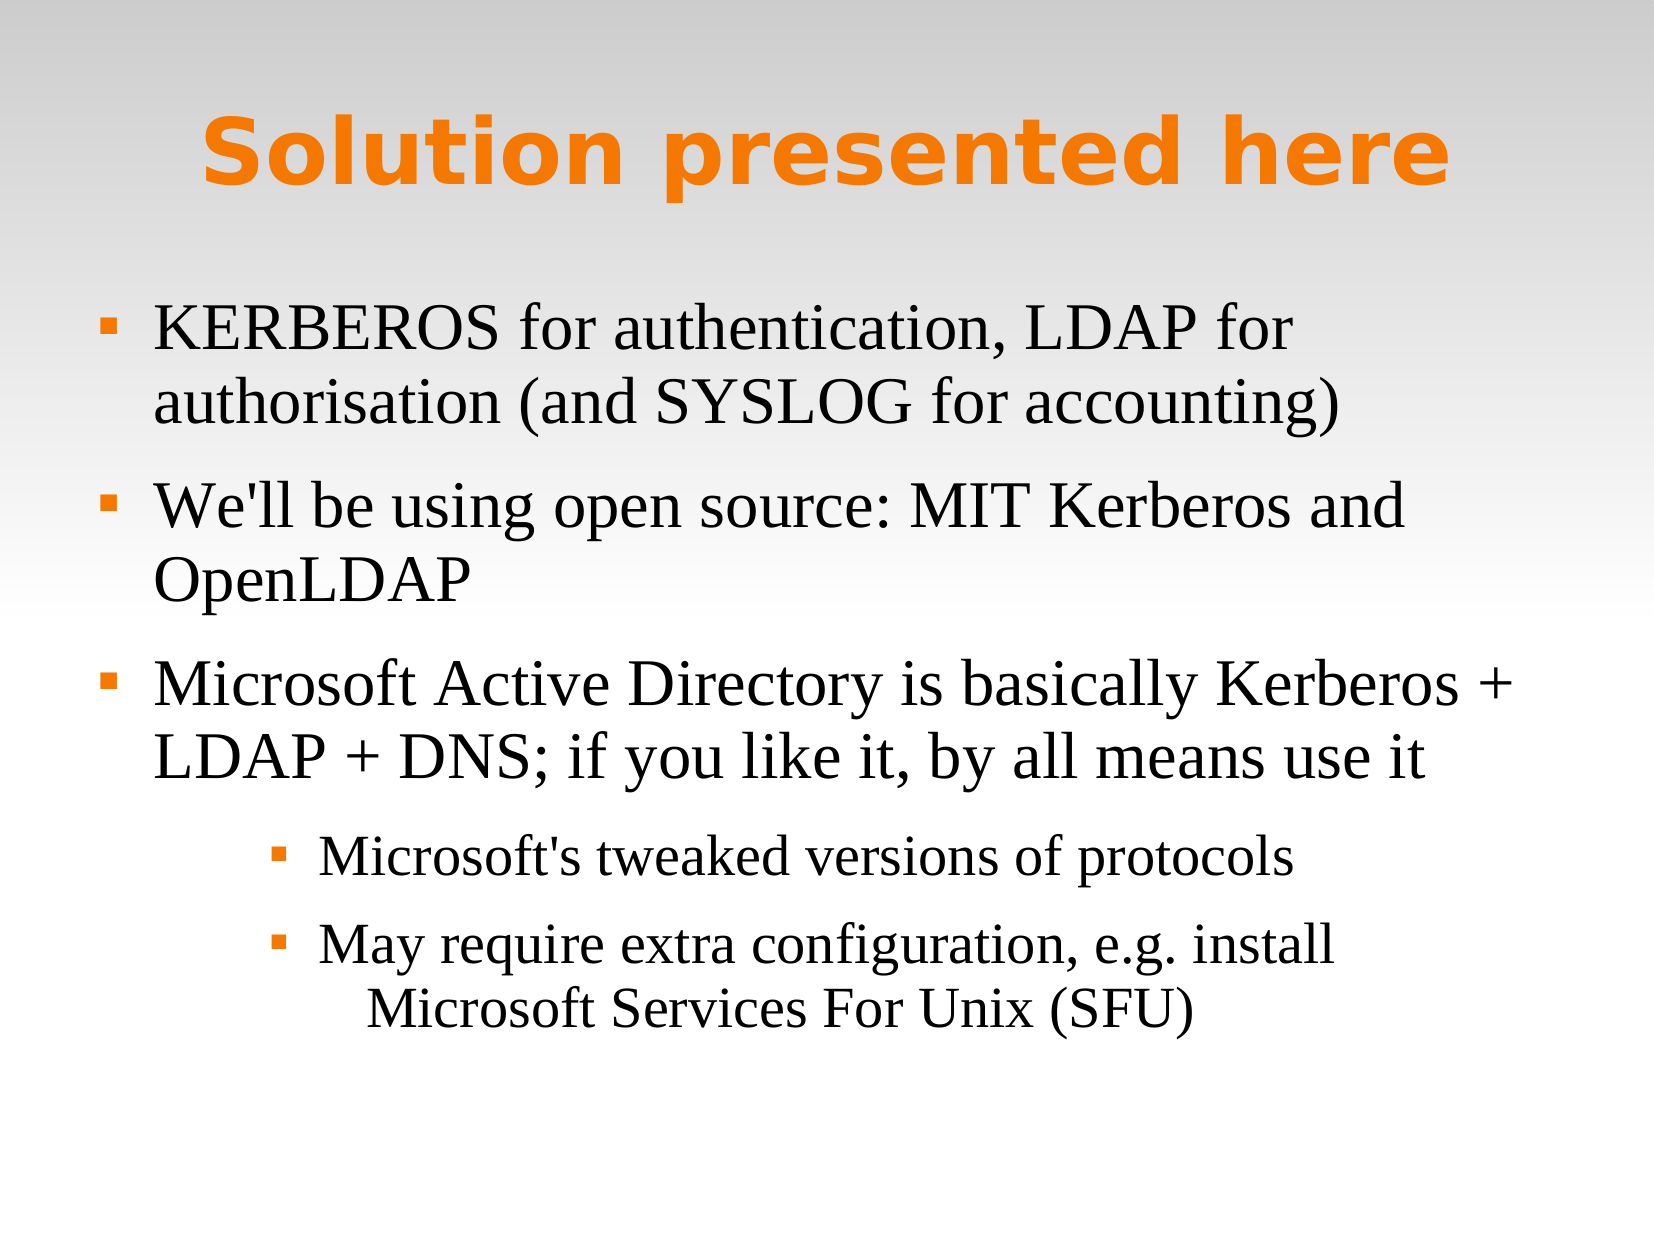

# Solution presented here
KERBEROS for authentication, LDAP for authorisation (and SYSLOG for accounting)
We'll be using open source: MIT Kerberos and OpenLDAP
Microsoft Active Directory is basically Kerberos + LDAP + DNS; if you like it, by all means use it
Microsoft's tweaked versions of protocols
May require extra configuration, e.g. install Microsoft Services For Unix (SFU)